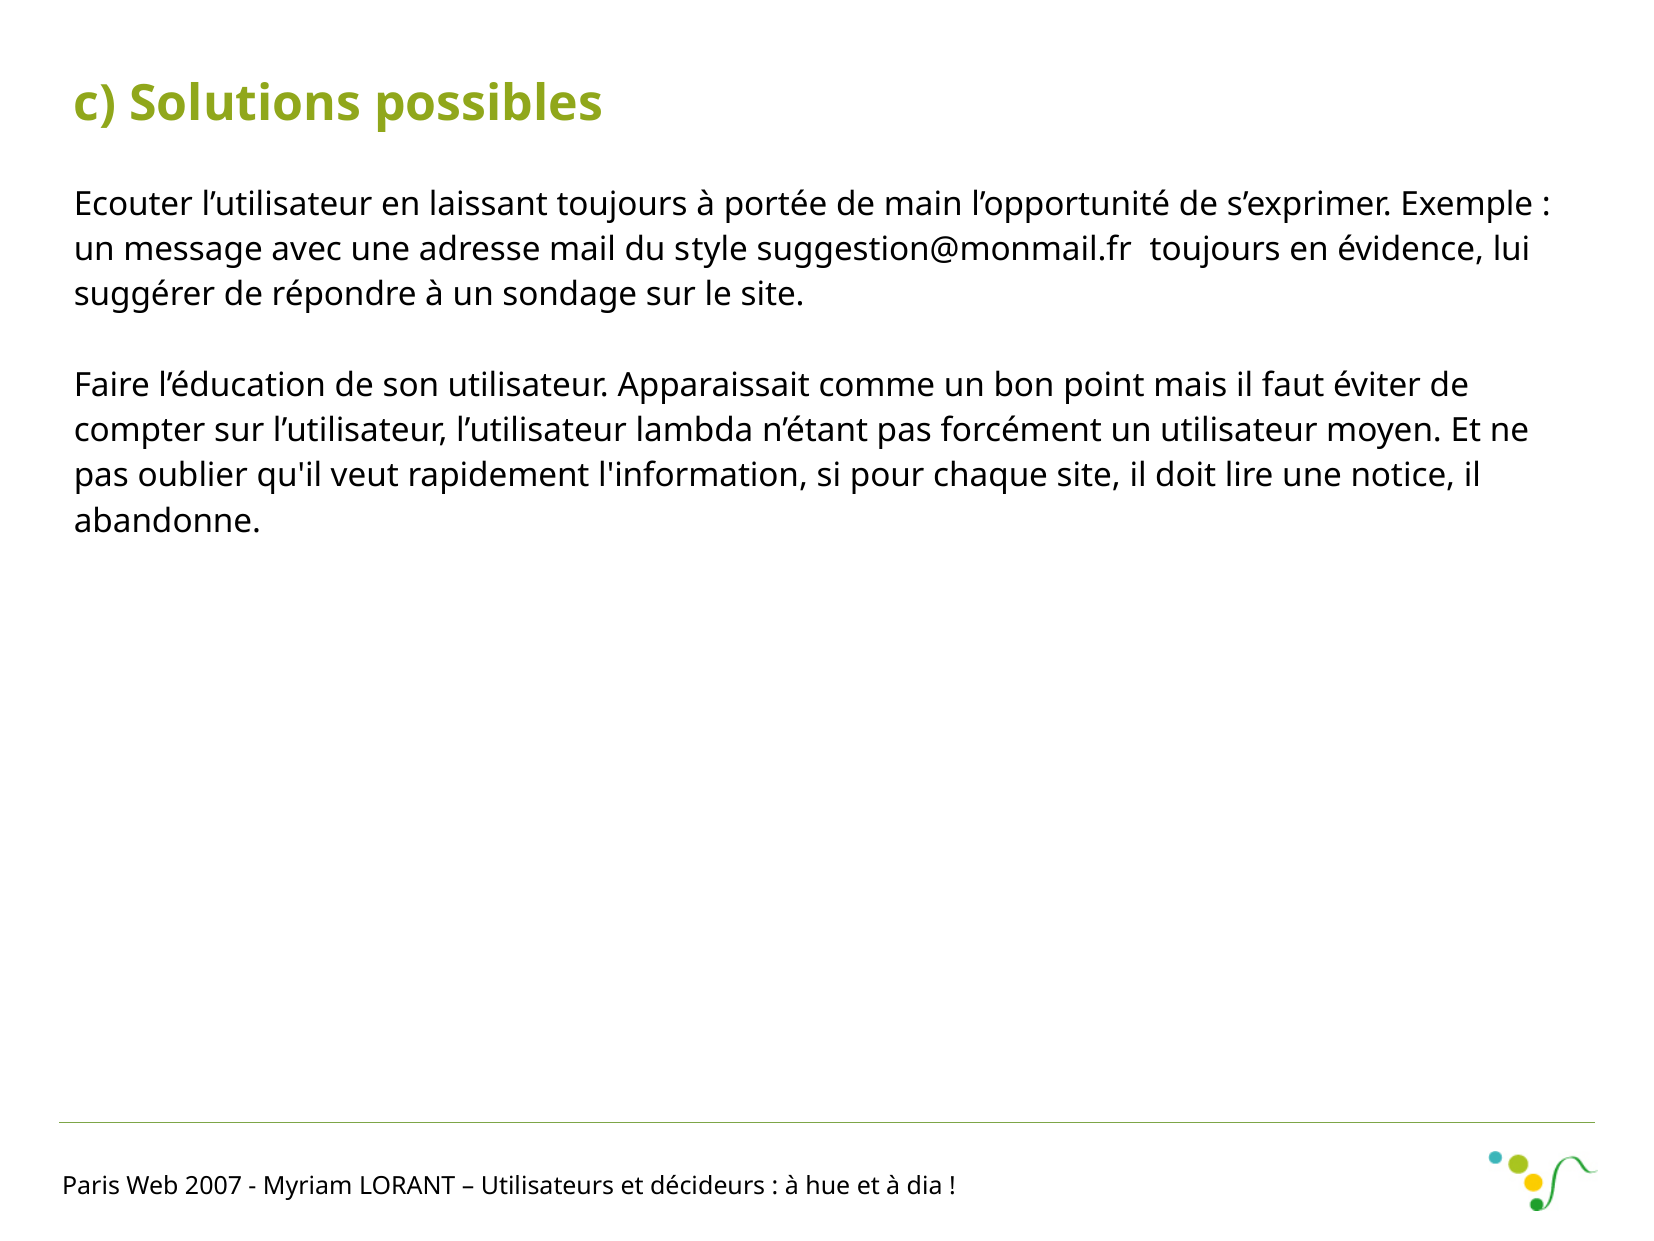

c) Solutions possibles
Ecouter l’utilisateur en laissant toujours à portée de main l’opportunité de s’exprimer. Exemple : un message avec une adresse mail du style suggestion@monmail.fr toujours en évidence, lui suggérer de répondre à un sondage sur le site.
Faire l’éducation de son utilisateur. Apparaissait comme un bon point mais il faut éviter de compter sur l’utilisateur, l’utilisateur lambda n’étant pas forcément un utilisateur moyen. Et ne pas oublier qu'il veut rapidement l'information, si pour chaque site, il doit lire une notice, il abandonne.
Paris Web 2007 - Myriam LORANT – Utilisateurs et décideurs : à hue et à dia !